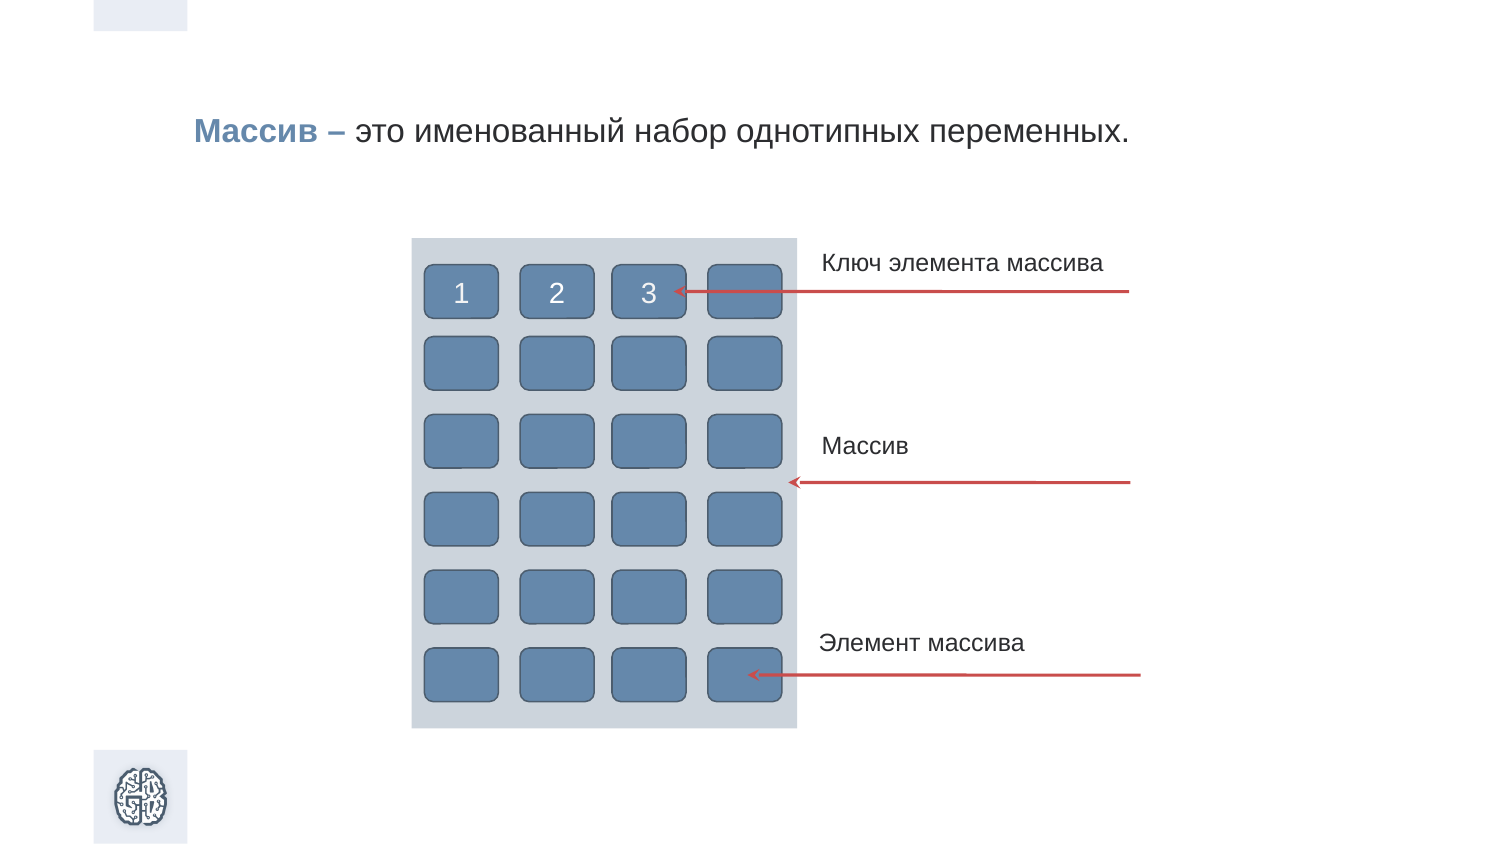

Массив – это именованный набор однотипных переменных.
Ключ элемента массива
1
2
3
Массив
Элемент массива